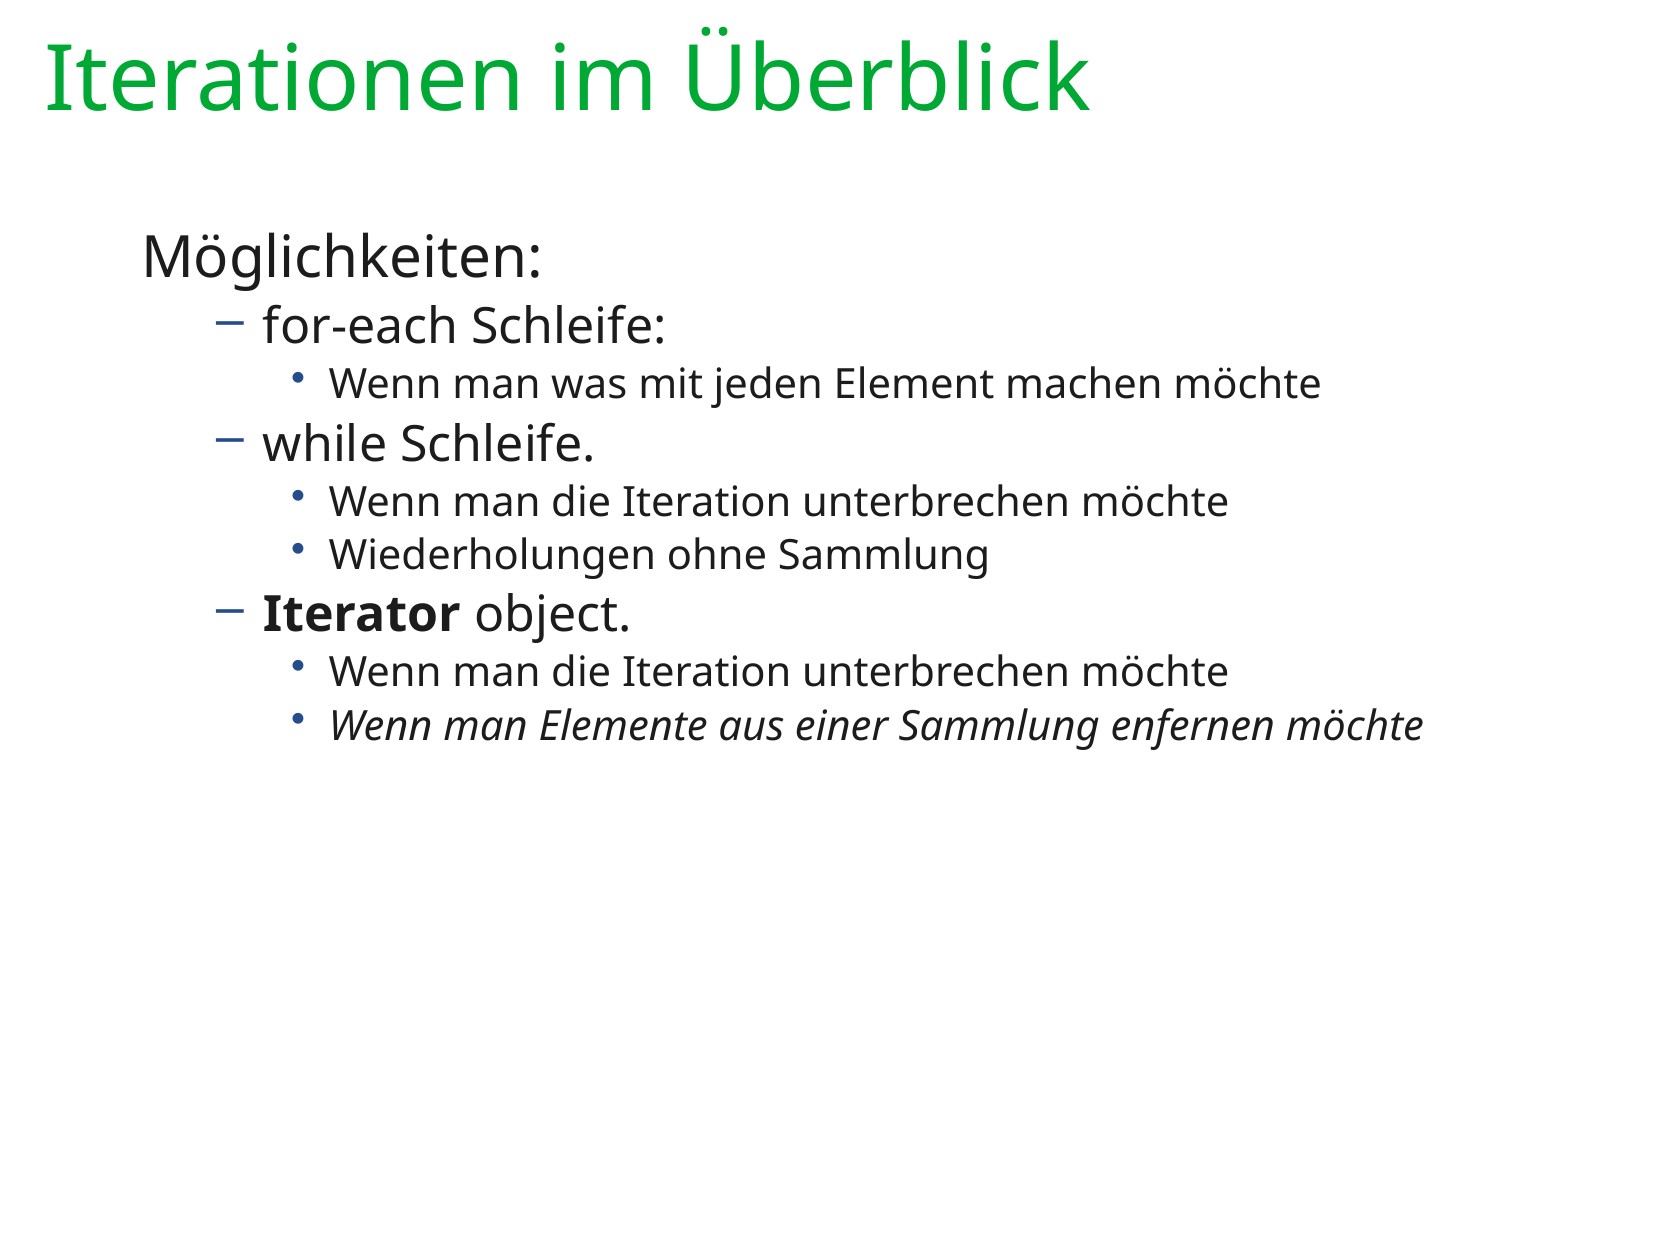

# Iterationen im Überblick
Möglichkeiten:
for-each Schleife:
Wenn man was mit jeden Element machen möchte
while Schleife.
Wenn man die Iteration unterbrechen möchte
Wiederholungen ohne Sammlung
Iterator object.
Wenn man die Iteration unterbrechen möchte
Wenn man Elemente aus einer Sammlung enfernen möchte